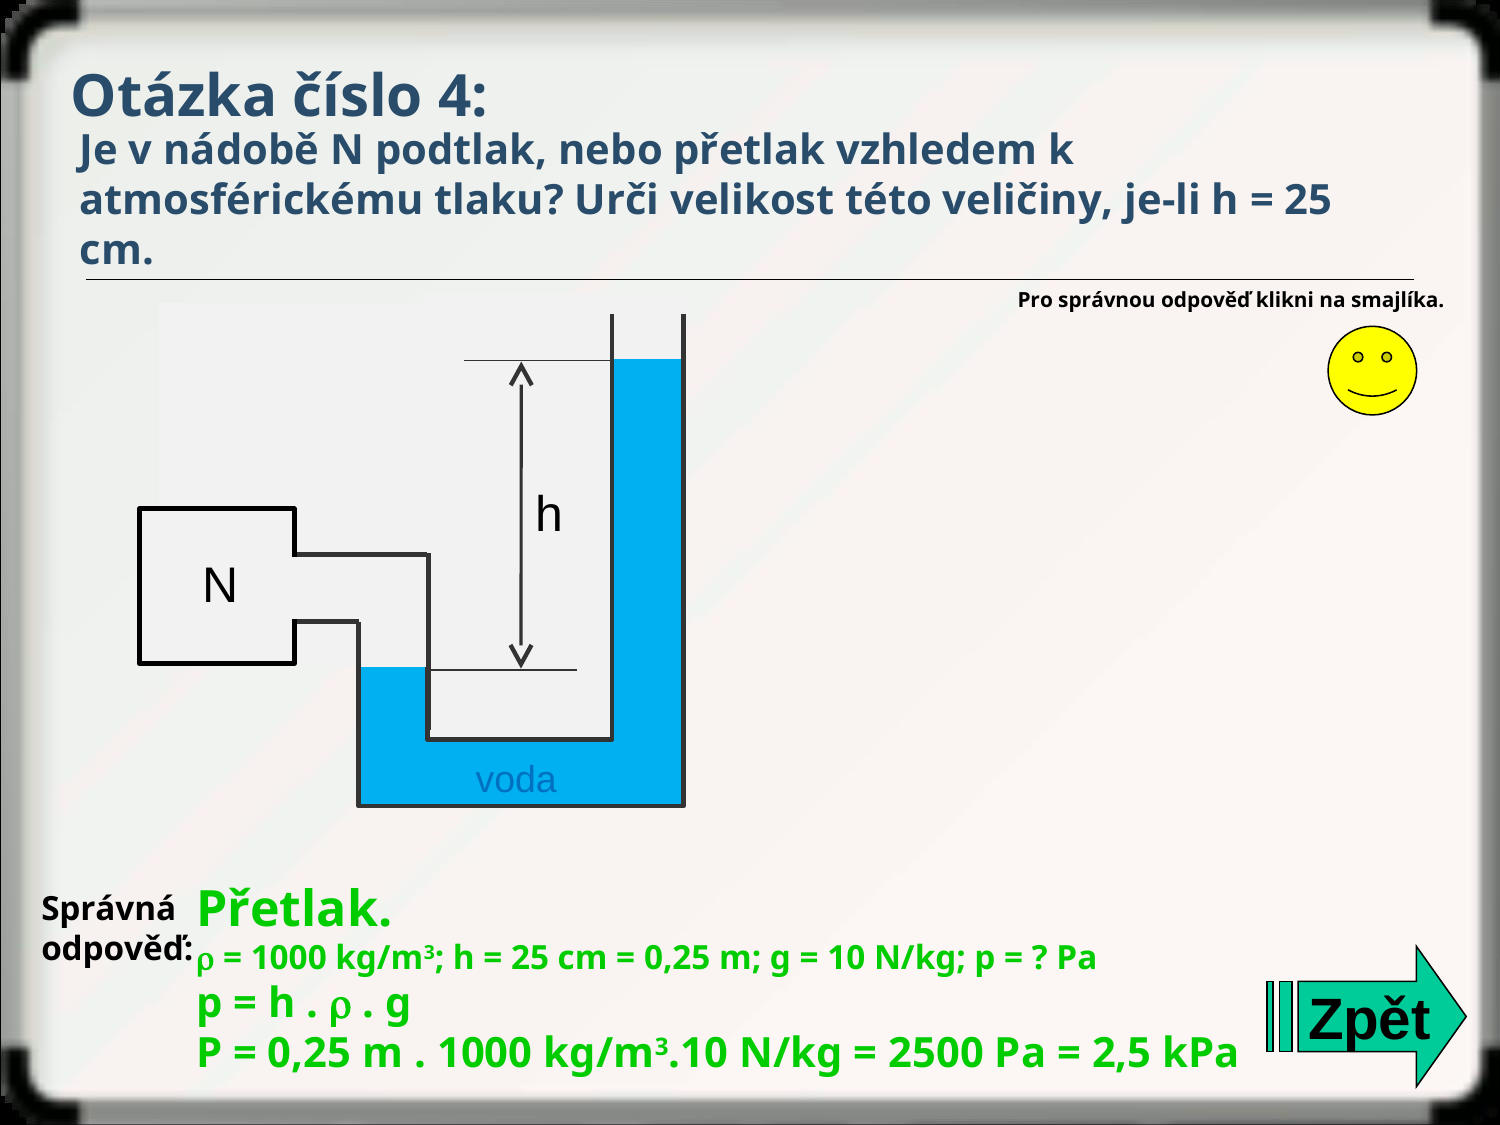

Otázka číslo 4:
Je v nádobě N podtlak, nebo přetlak vzhledem k atmosférickému tlaku? Urči velikost této veličiny, je-li h = 25 cm.
Pro správnou odpověď klikni na smajlíka.
h
N
voda
Správná
odpověď:
Přetlak.
 = 1000 kg/m3; h = 25 cm = 0,25 m; g = 10 N/kg; p = ? Pa
p = h .  . g
P = 0,25 m . 1000 kg/m3.10 N/kg = 2500 Pa = 2,5 kPa
Zpět